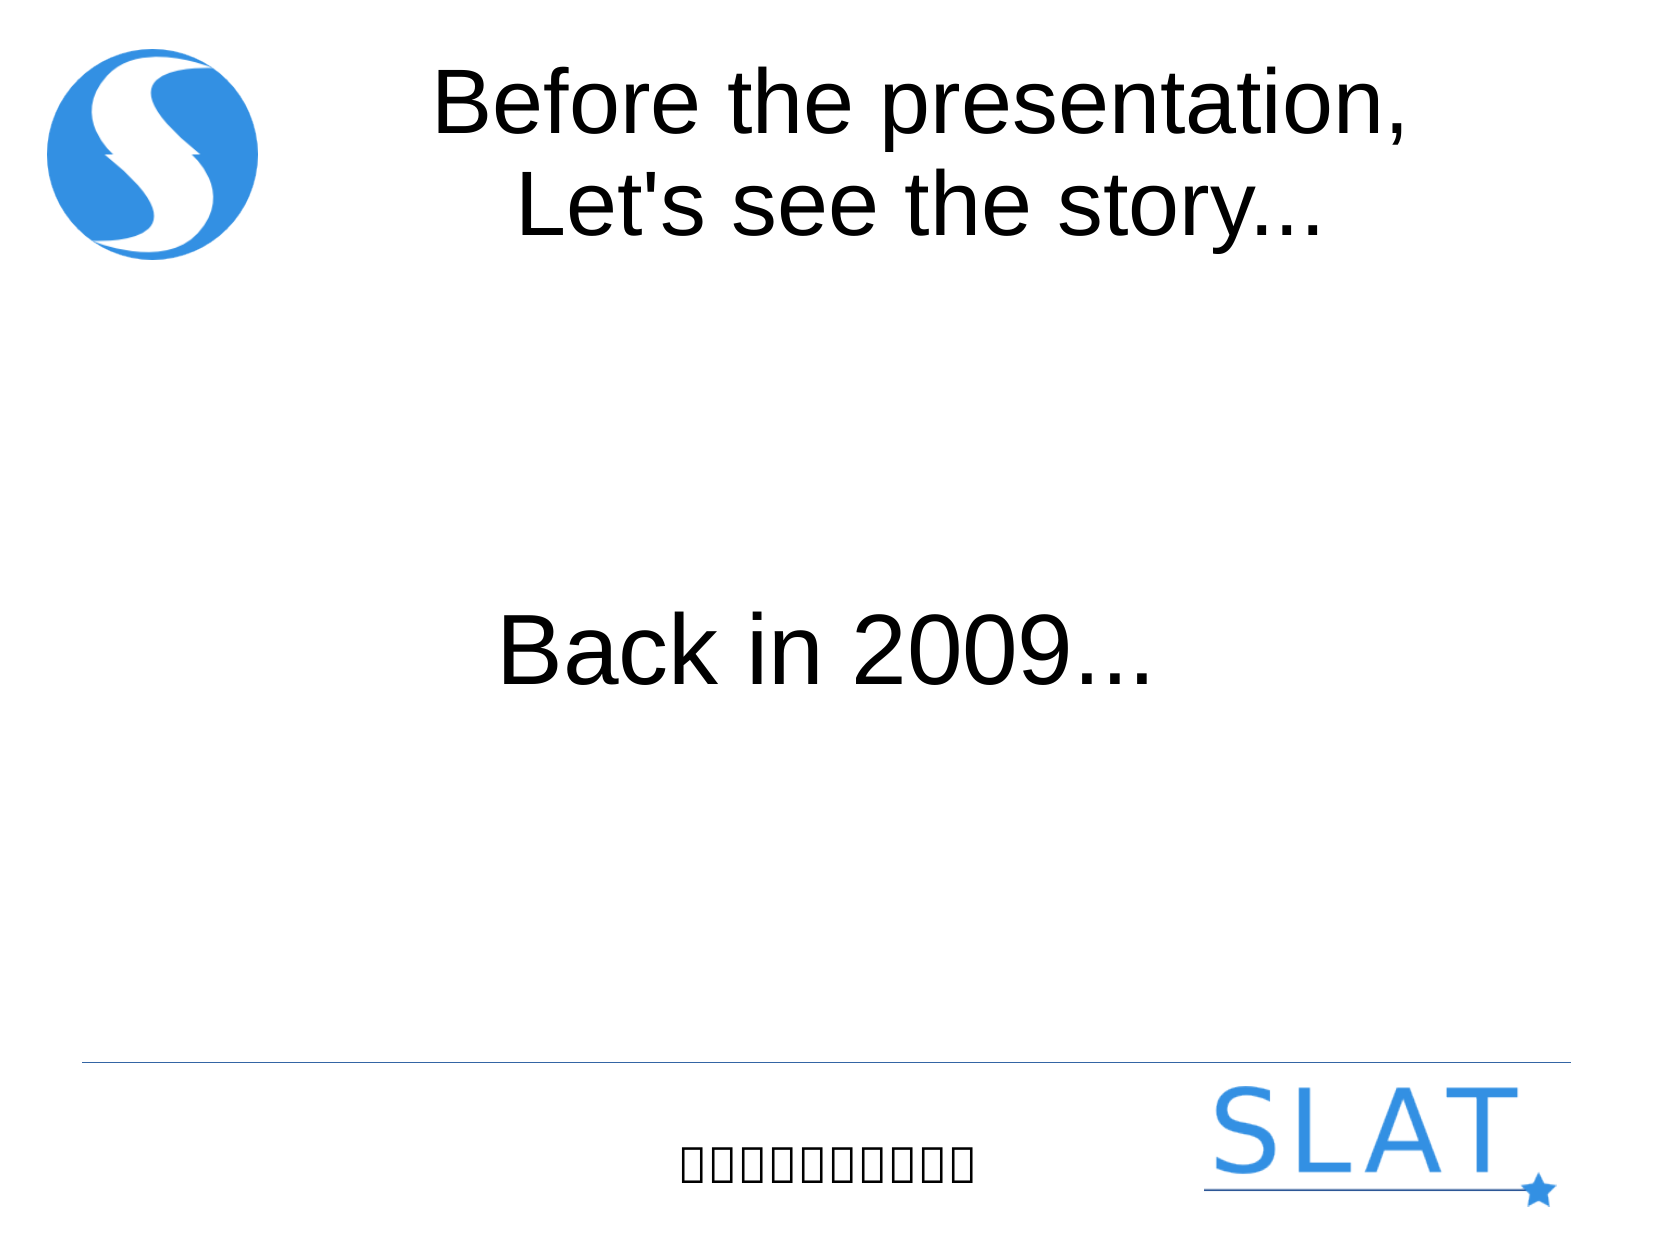

# Before the presentation, Let's see the story...
Back in 2009...
LibreOffice Brno 2016 Conference Presentation